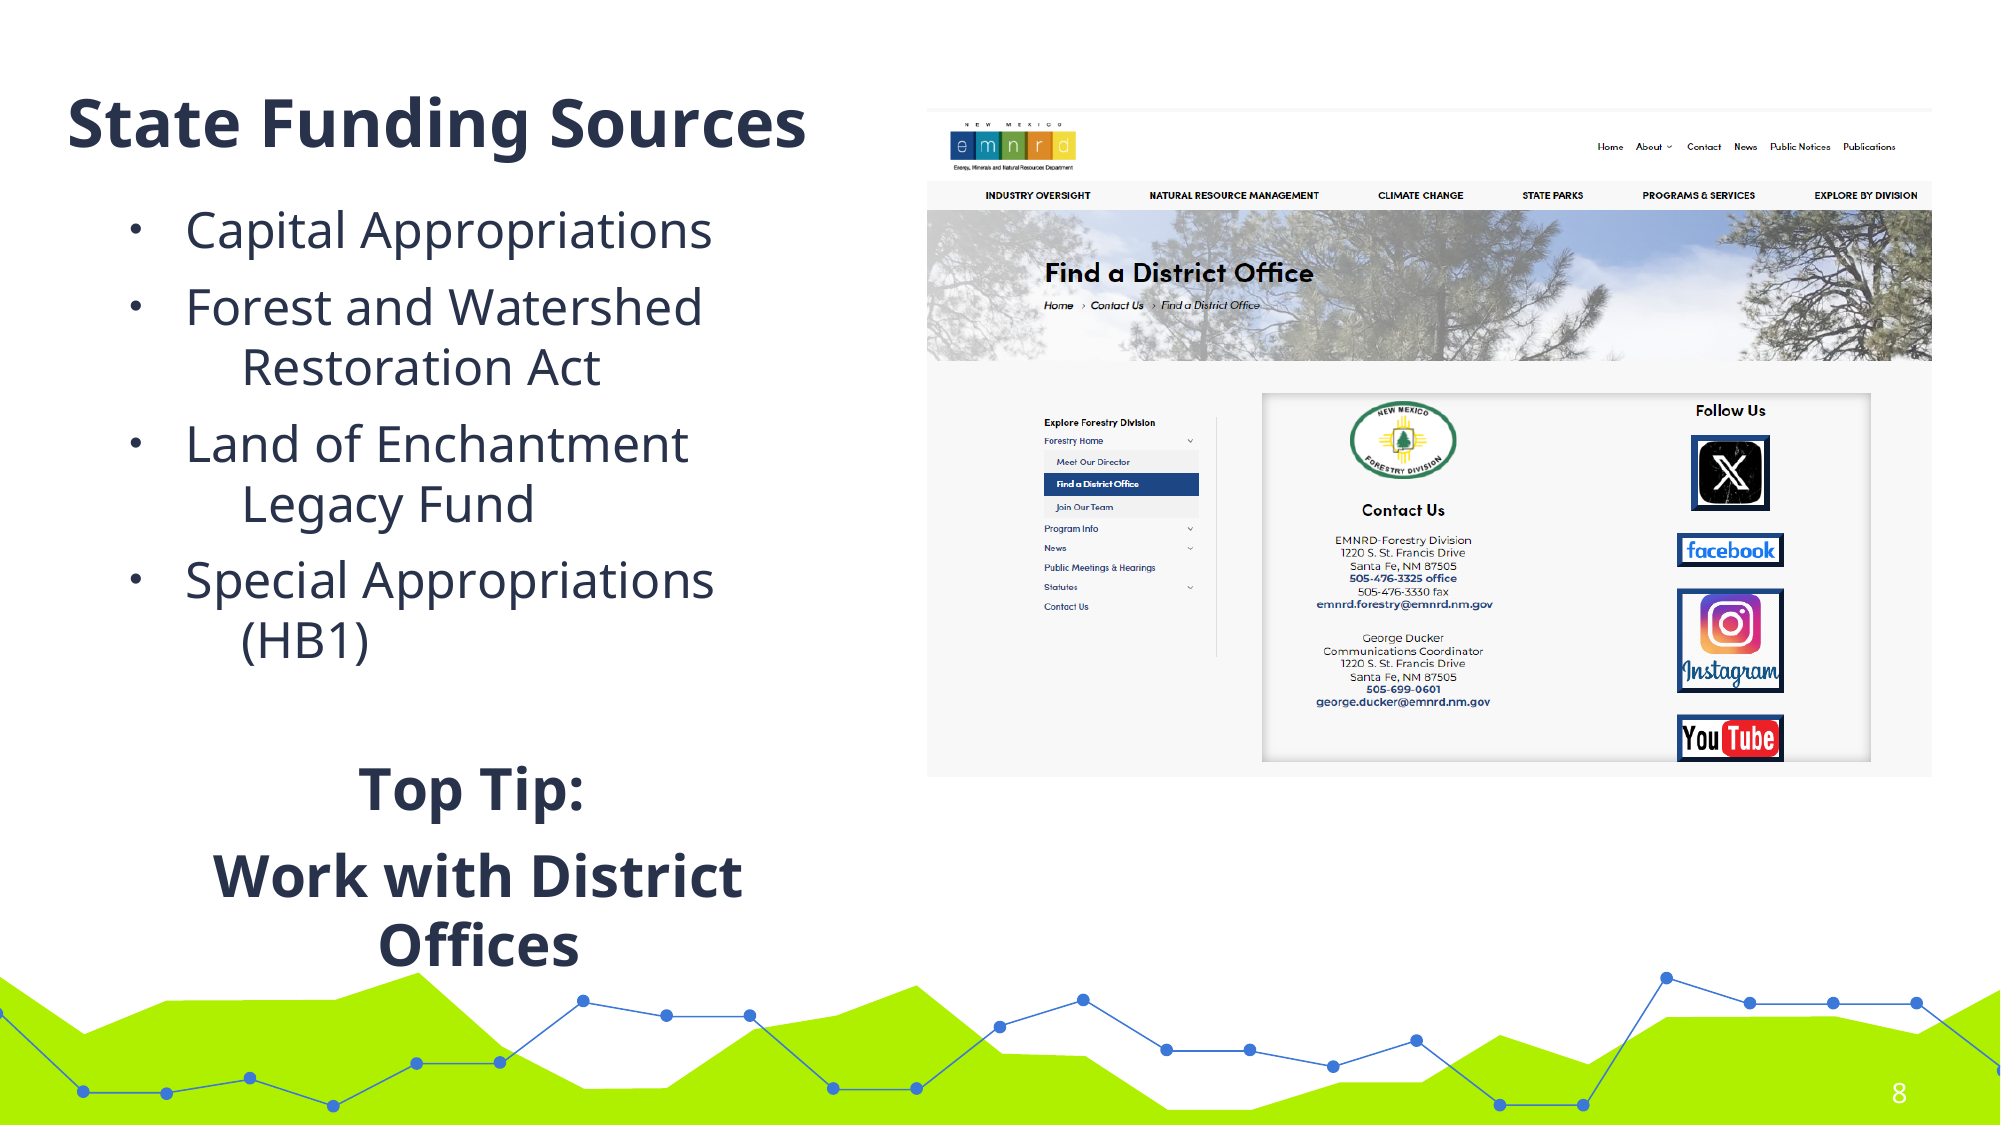

# State Funding Sources
Capital Appropriations
Forest and Watershed Restoration Act
Land of Enchantment Legacy Fund
Special Appropriations (HB1)
Top Tip:
Work with District Offices